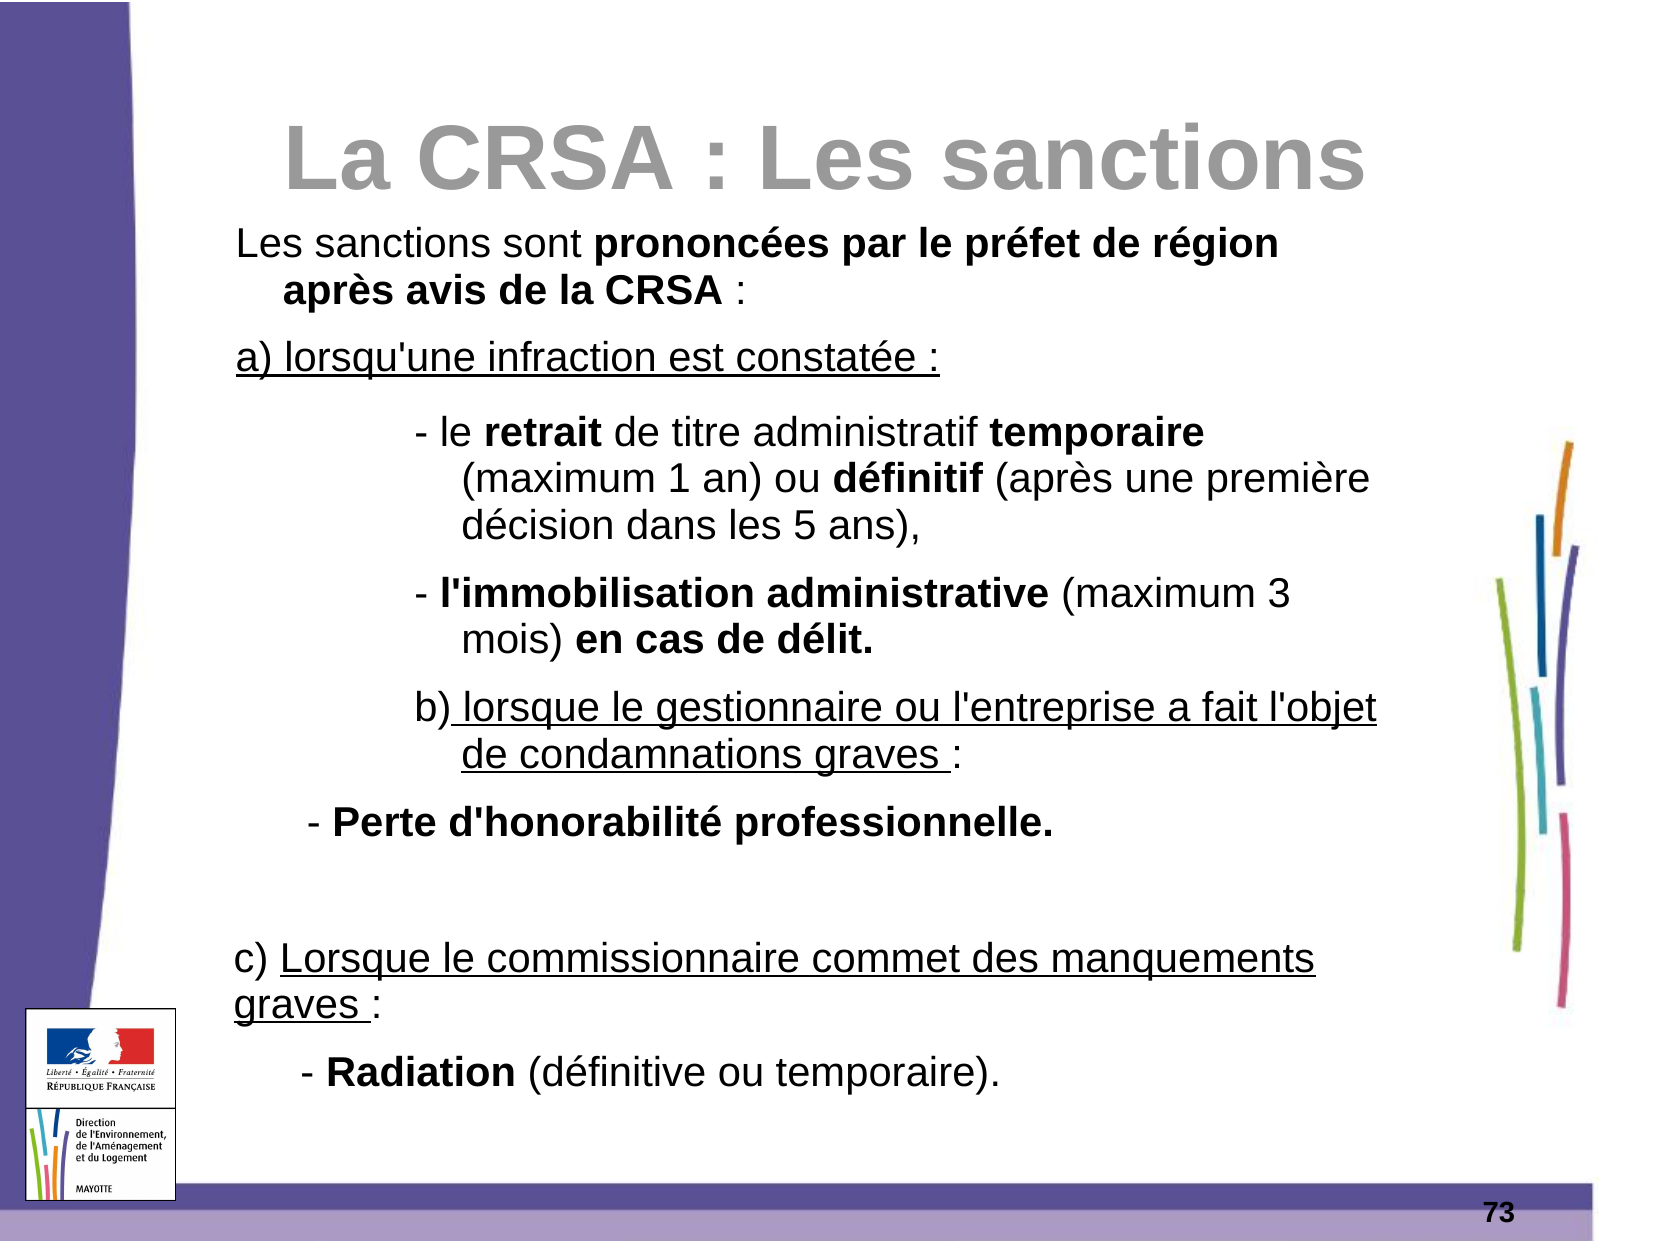

# La CRSA : Les sanctions
Les sanctions sont prononcées par le préfet de région après avis de la CRSA :
a) lorsqu'une infraction est constatée :
- le retrait de titre administratif temporaire (maximum 1 an) ou définitif (après une première décision dans les 5 ans),
- l'immobilisation administrative (maximum 3 mois) en cas de délit.
b) lorsque le gestionnaire ou l'entreprise a fait l'objet de condamnations graves :
	- Perte d'honorabilité professionnelle.
c) Lorsque le commissionnaire commet des manquements graves :
- Radiation (définitive ou temporaire).